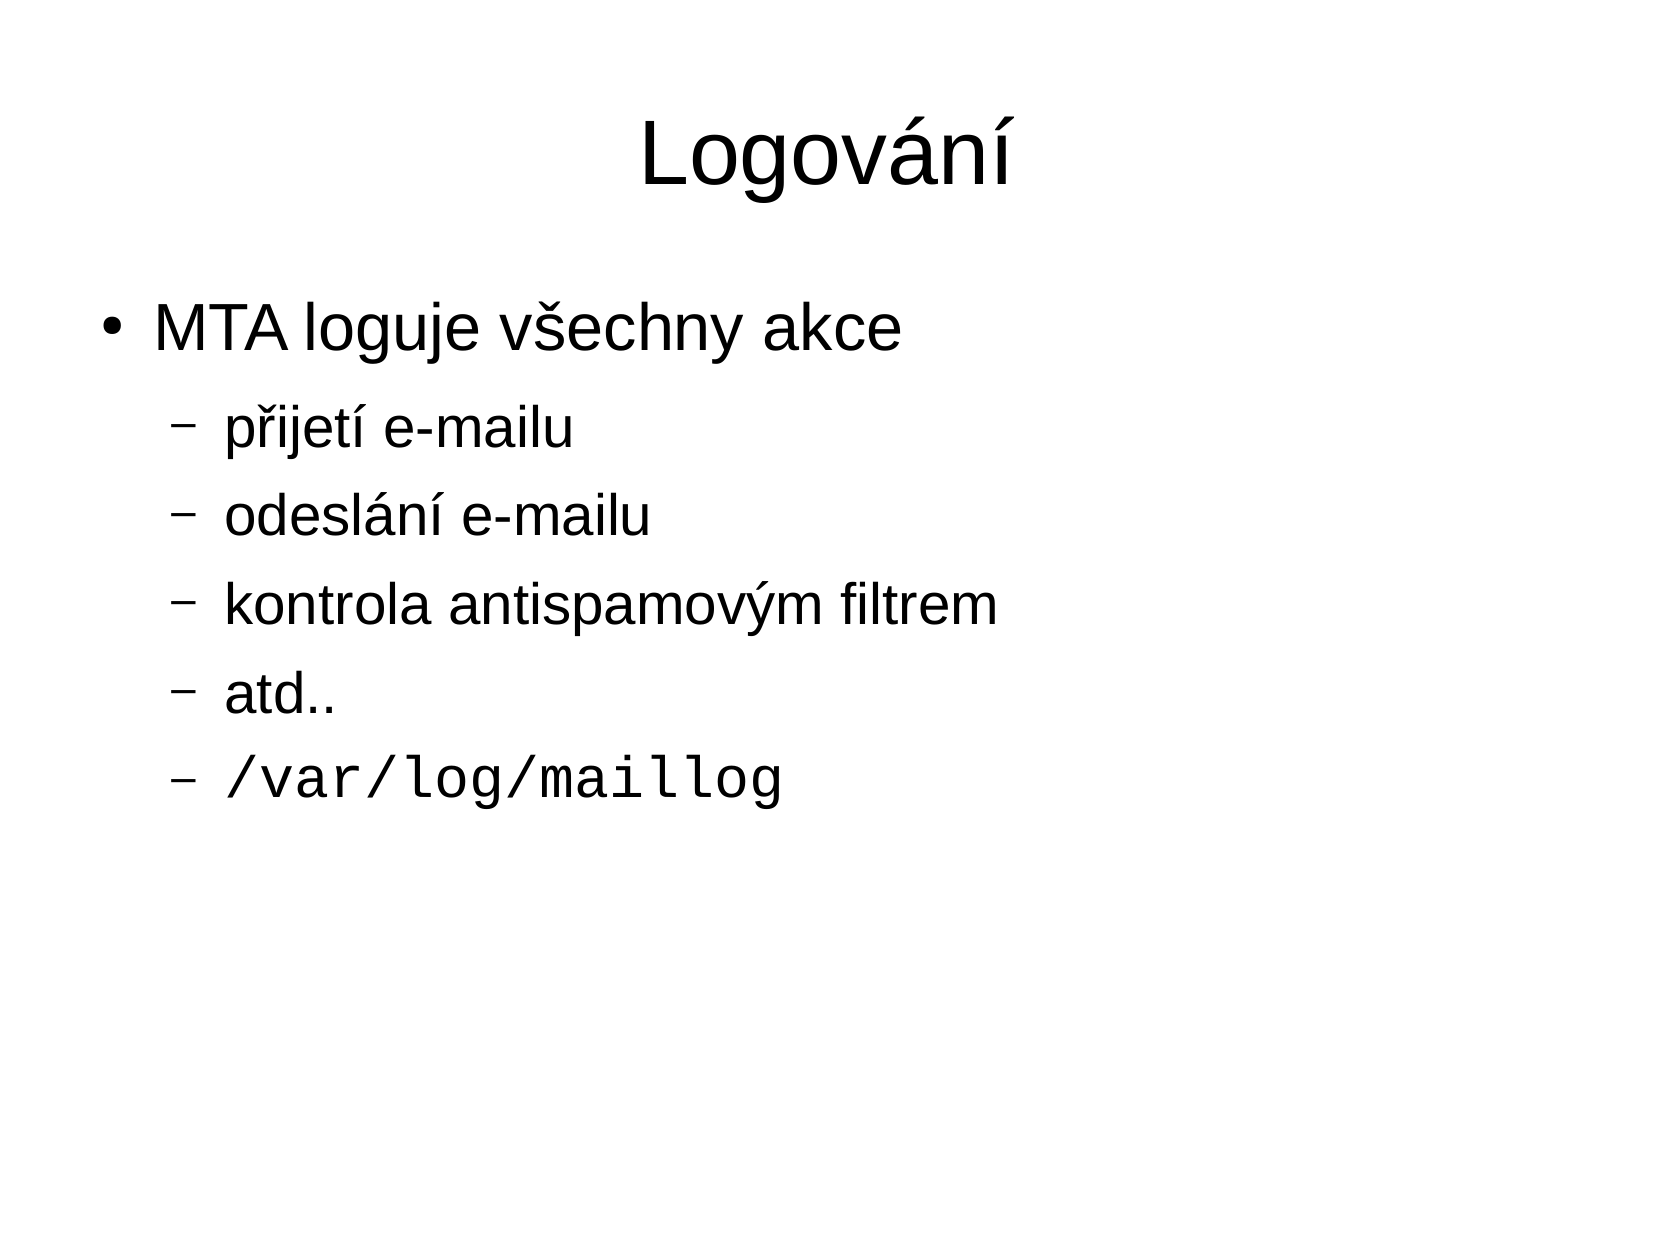

# Logování
MTA loguje všechny akce
přijetí e-mailu
odeslání e-mailu
kontrola antispamovým filtrem
atd..
/var/log/maillog